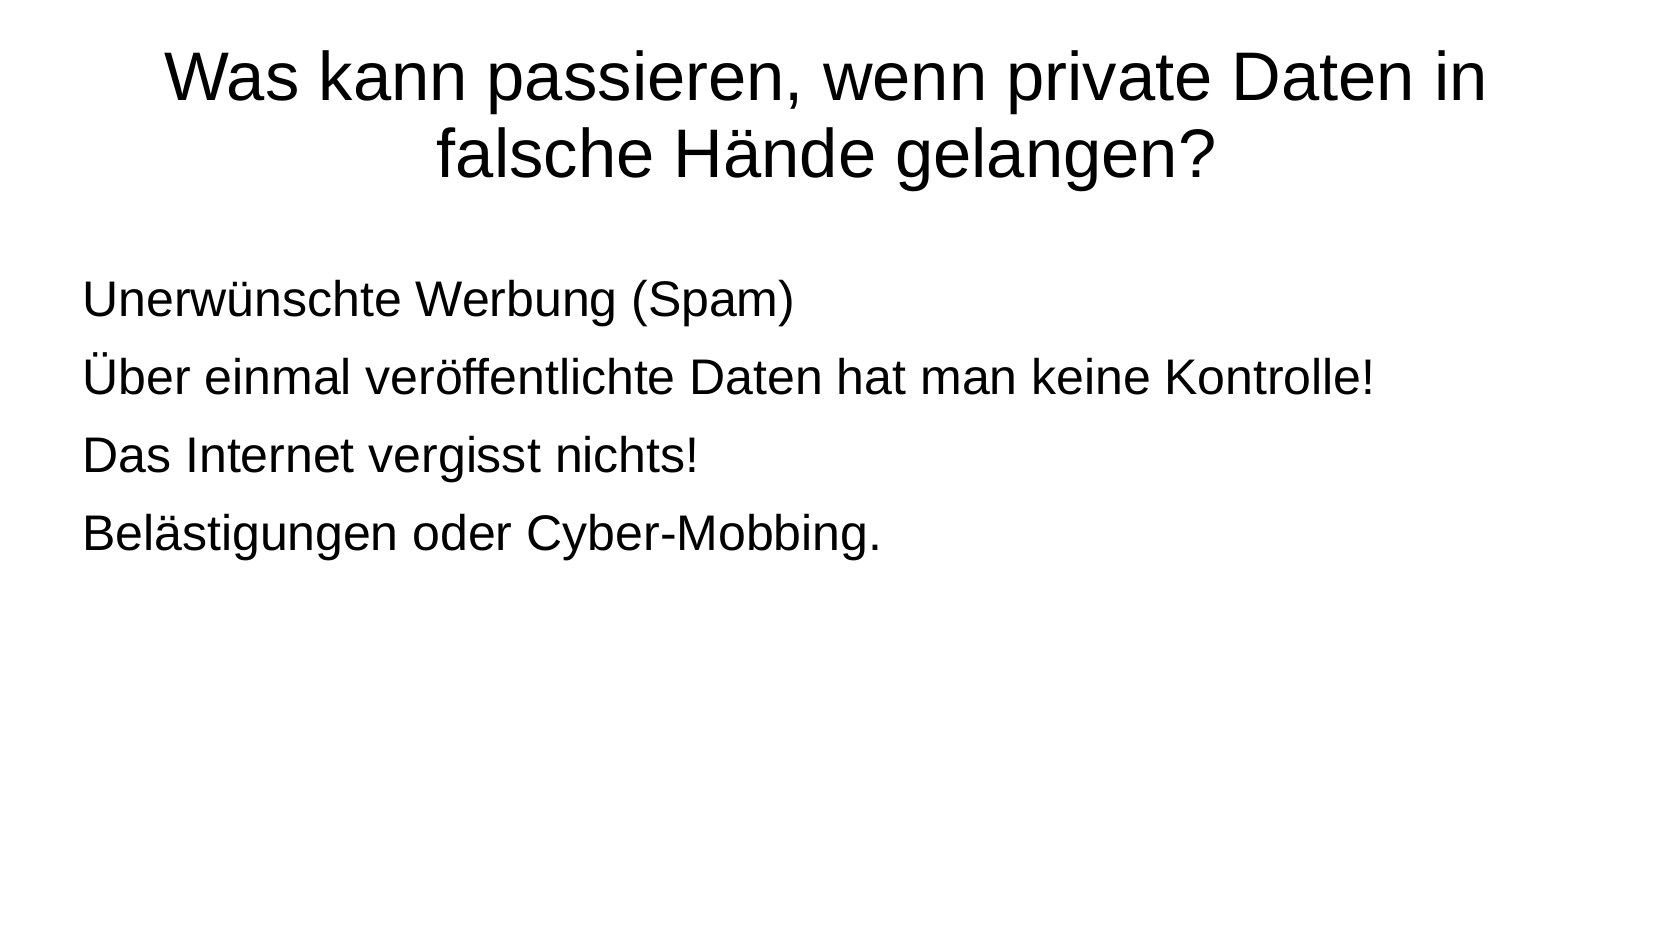

# Was kann passieren, wenn private Daten in falsche Hände gelangen?
Unerwünschte Werbung (Spam)
Über einmal veröffentlichte Daten hat man keine Kontrolle!
Das Internet vergisst nichts!
Belästigungen oder Cyber-Mobbing.